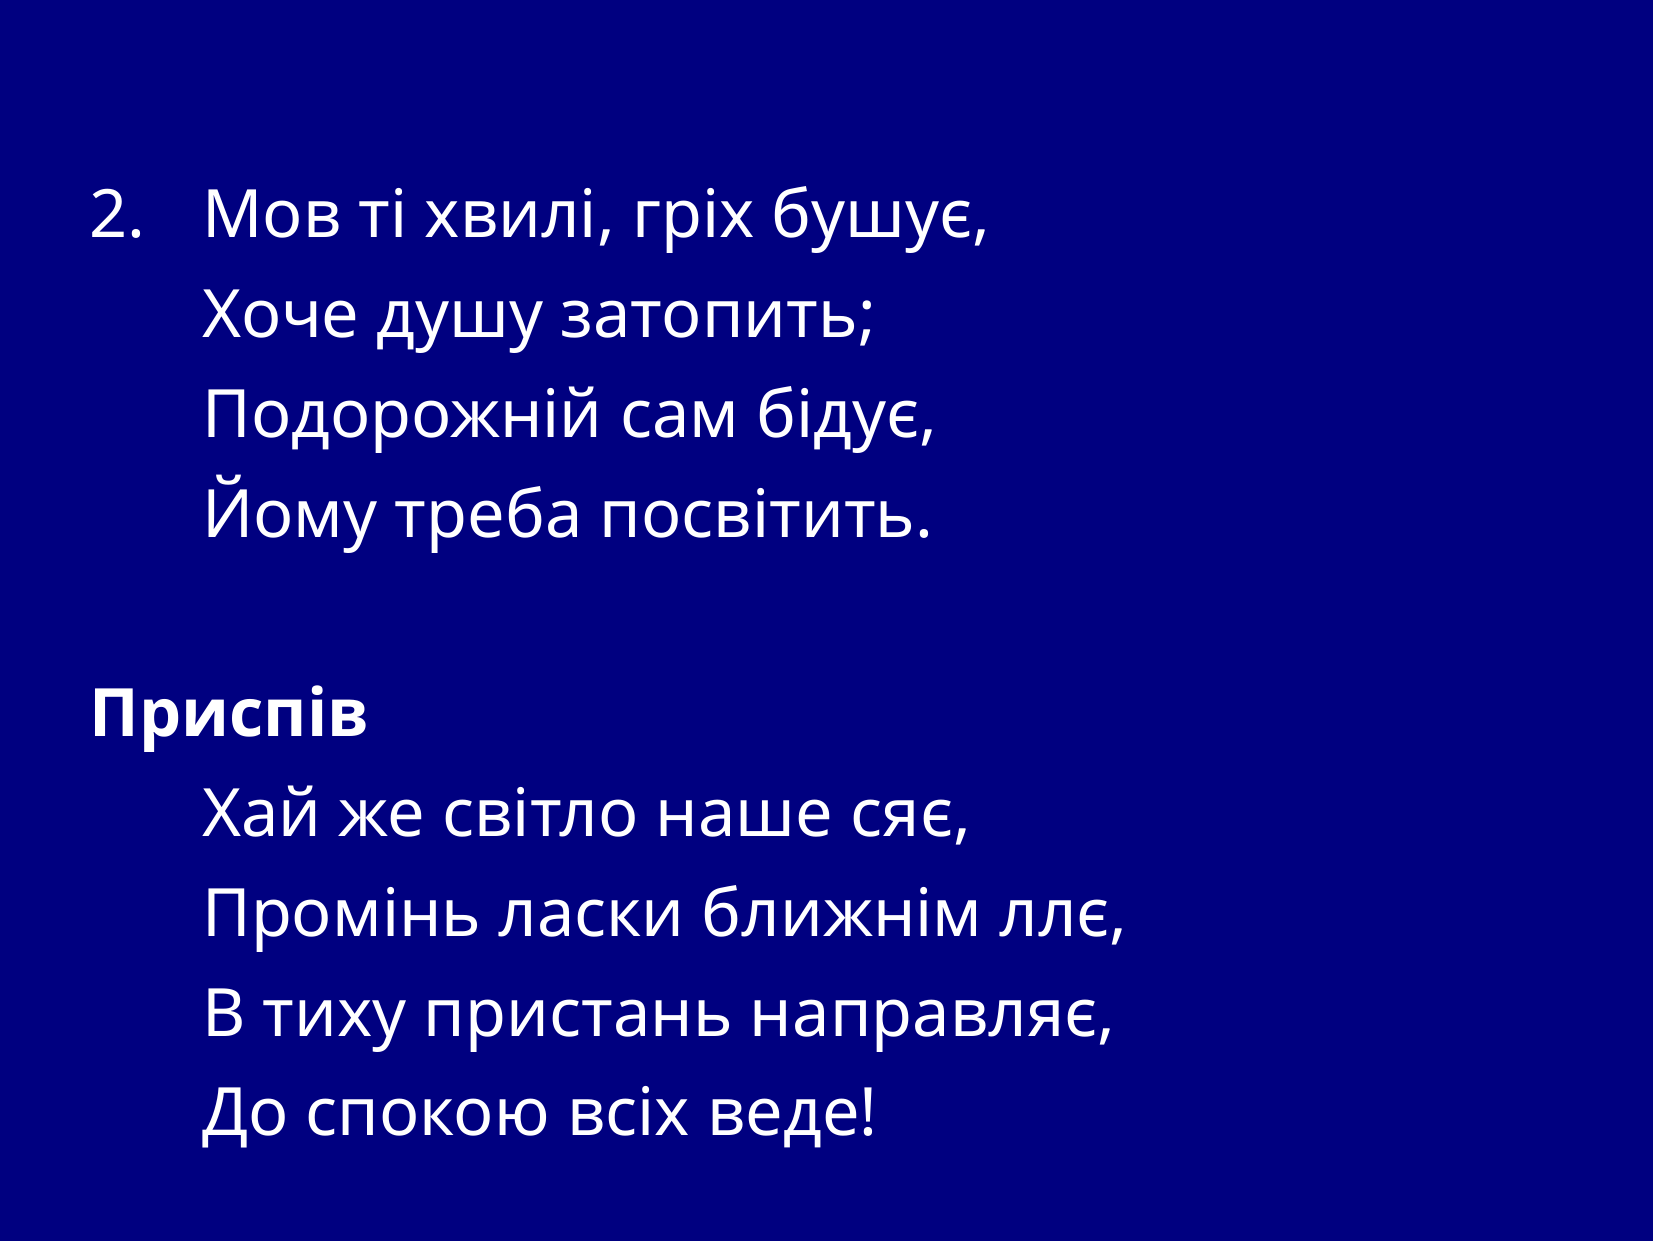

2.	Мов ті хвилі, гріх бушує,
	Хоче душу затопить;
	Подорожній сам бідує,
	Йому треба посвітить.
Приспів
	Хай же світло наше сяє,
	Промінь ласки ближнім ллє,
	В тиху пристань направляє,
	До спокою всіх веде!